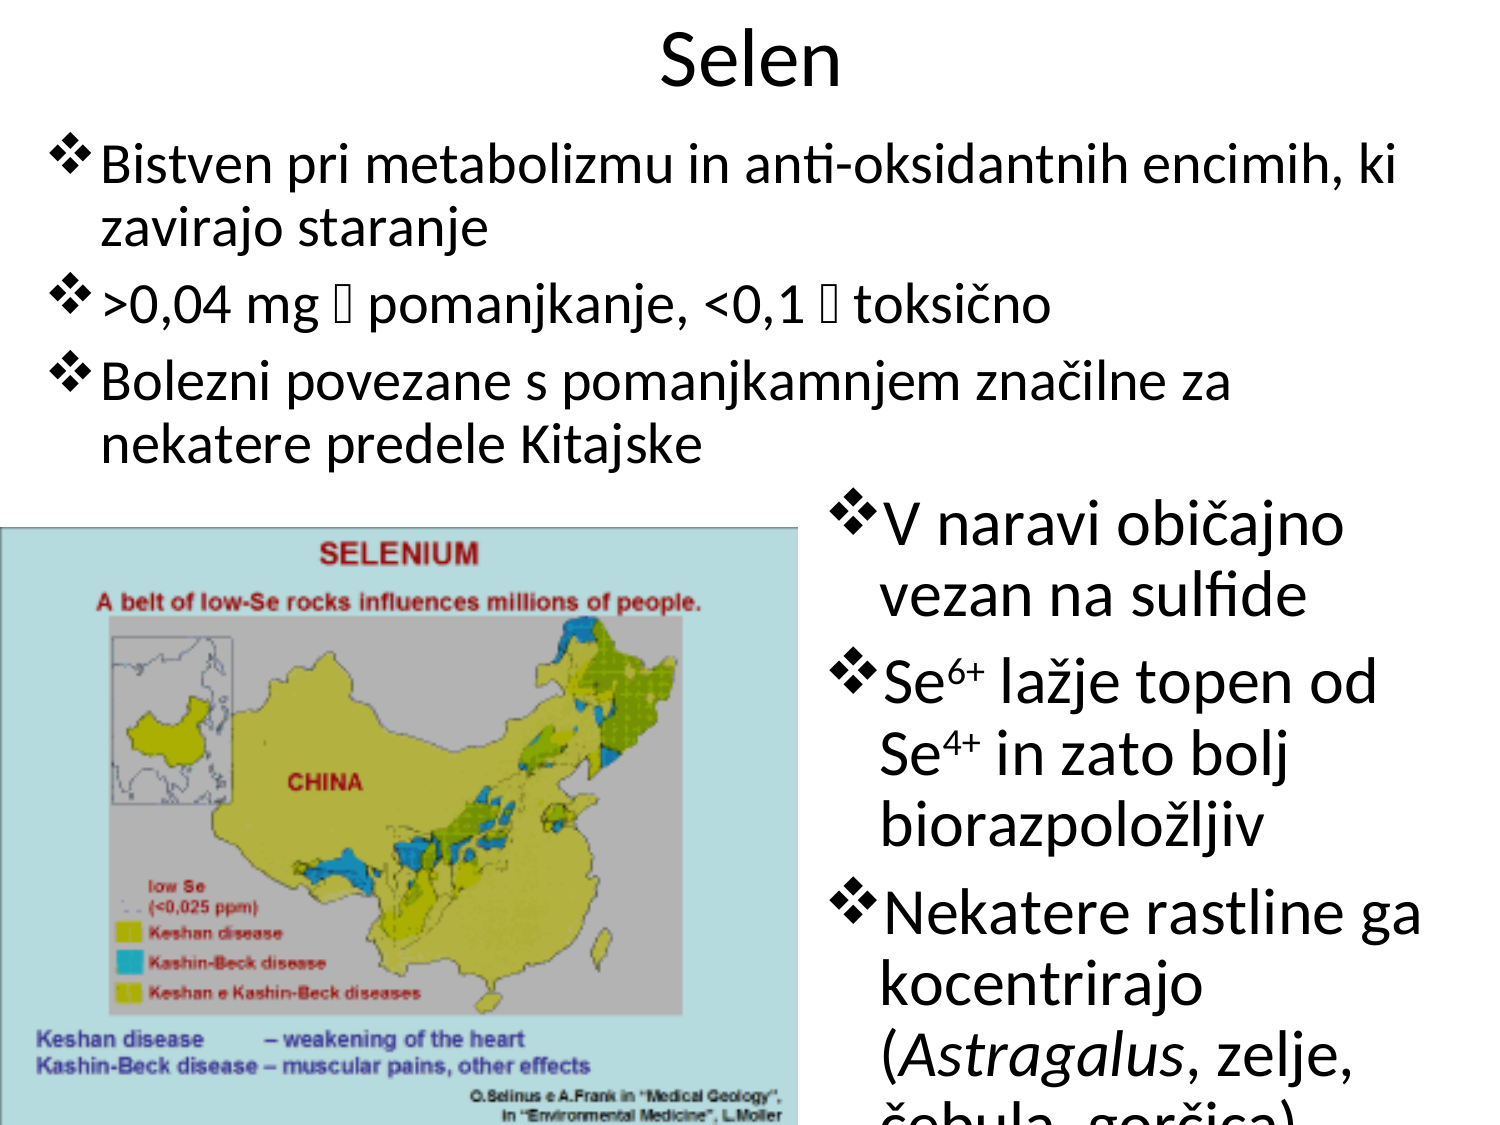

# Selen
Bistven pri metabolizmu in anti-oksidantnih encimih, ki zavirajo staranje
>0,04 mg  pomanjkanje, <0,1  toksično
Bolezni povezane s pomanjkamnjem značilne za nekatere predele Kitajske
V naravi običajno vezan na sulfide
Se6+ lažje topen od Se4+ in zato bolj biorazpoložljiv
Nekatere rastline ga kocentrirajo (Astragalus, zelje, čebula, gorčica)